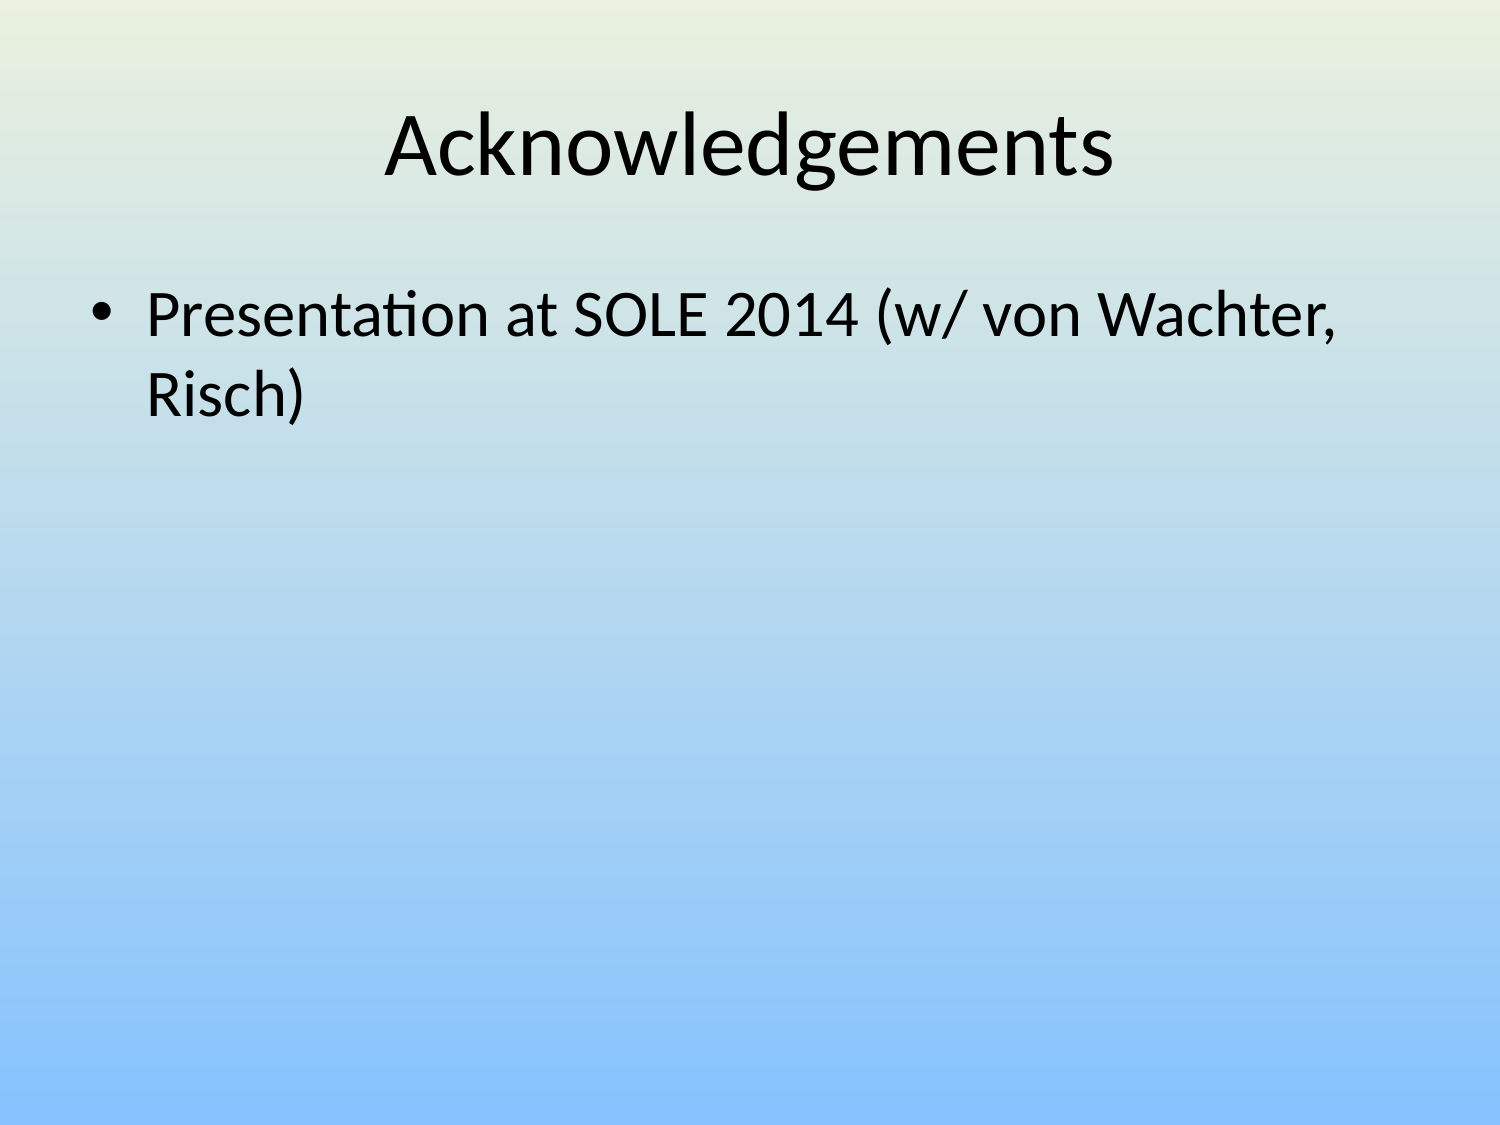

# Acknowledgements
Presentation at SOLE 2014 (w/ von Wachter, Risch)